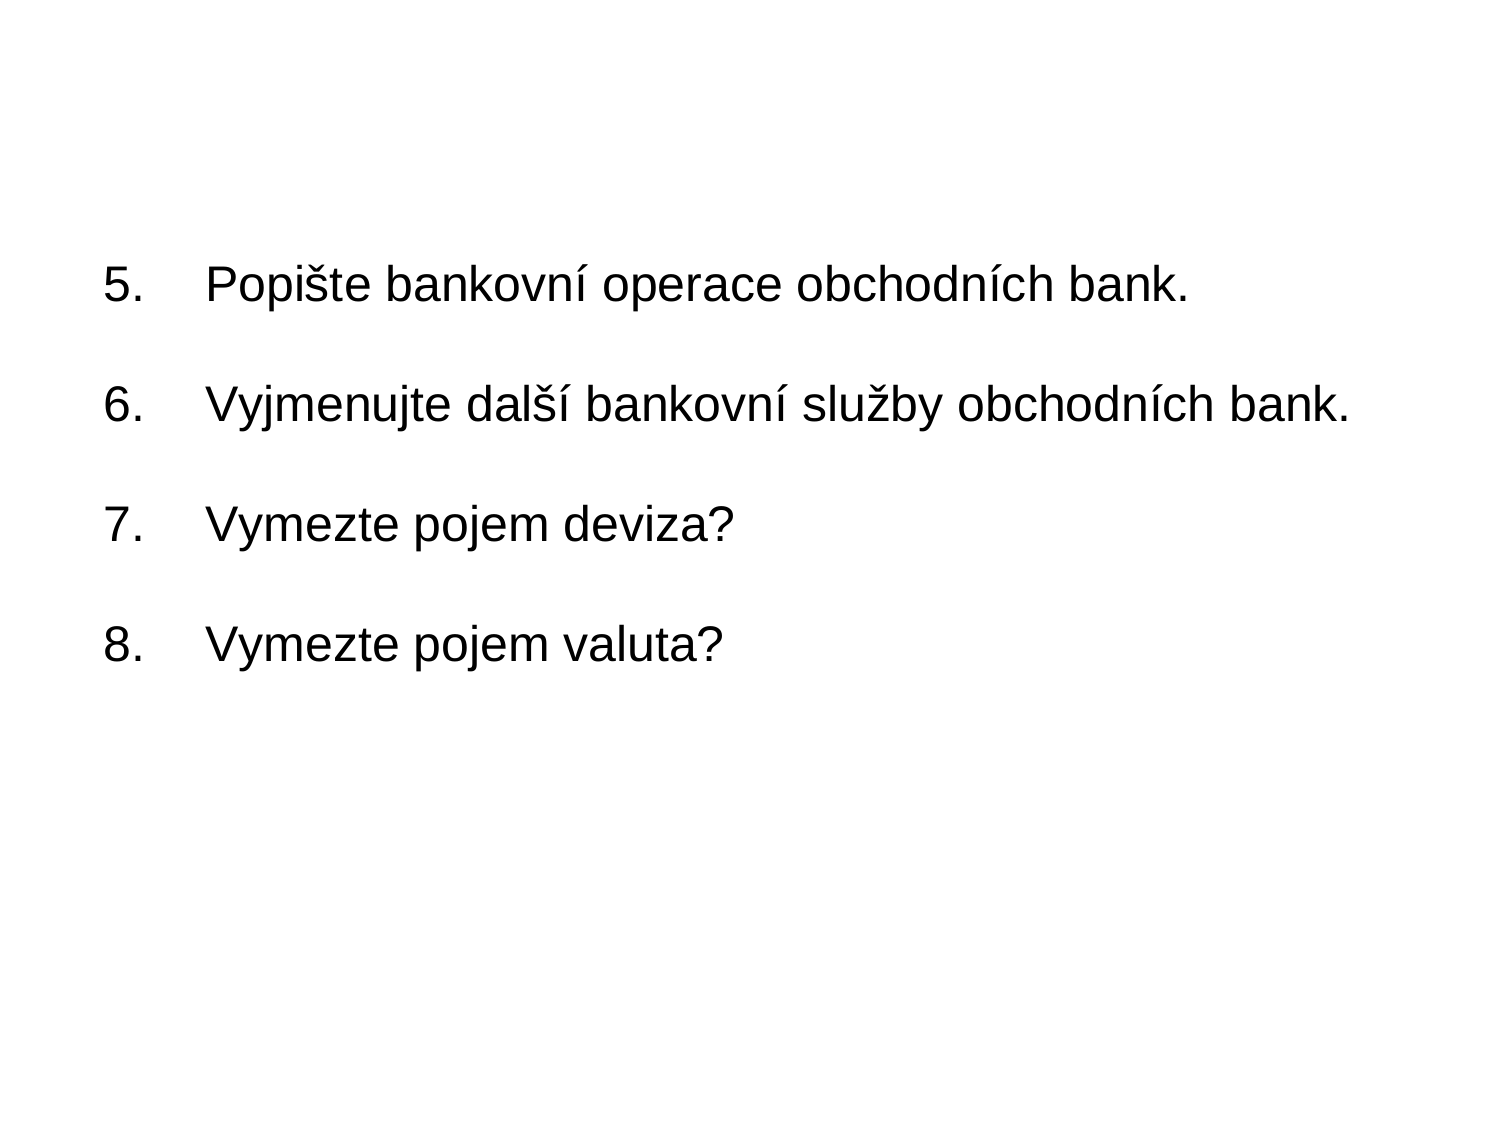

# Popište bankovní operace obchodních bank. 6.	Vyjmenujte další bankovní služby obchodních bank. 7.	Vymezte pojem deviza? 8.	Vymezte pojem valuta?